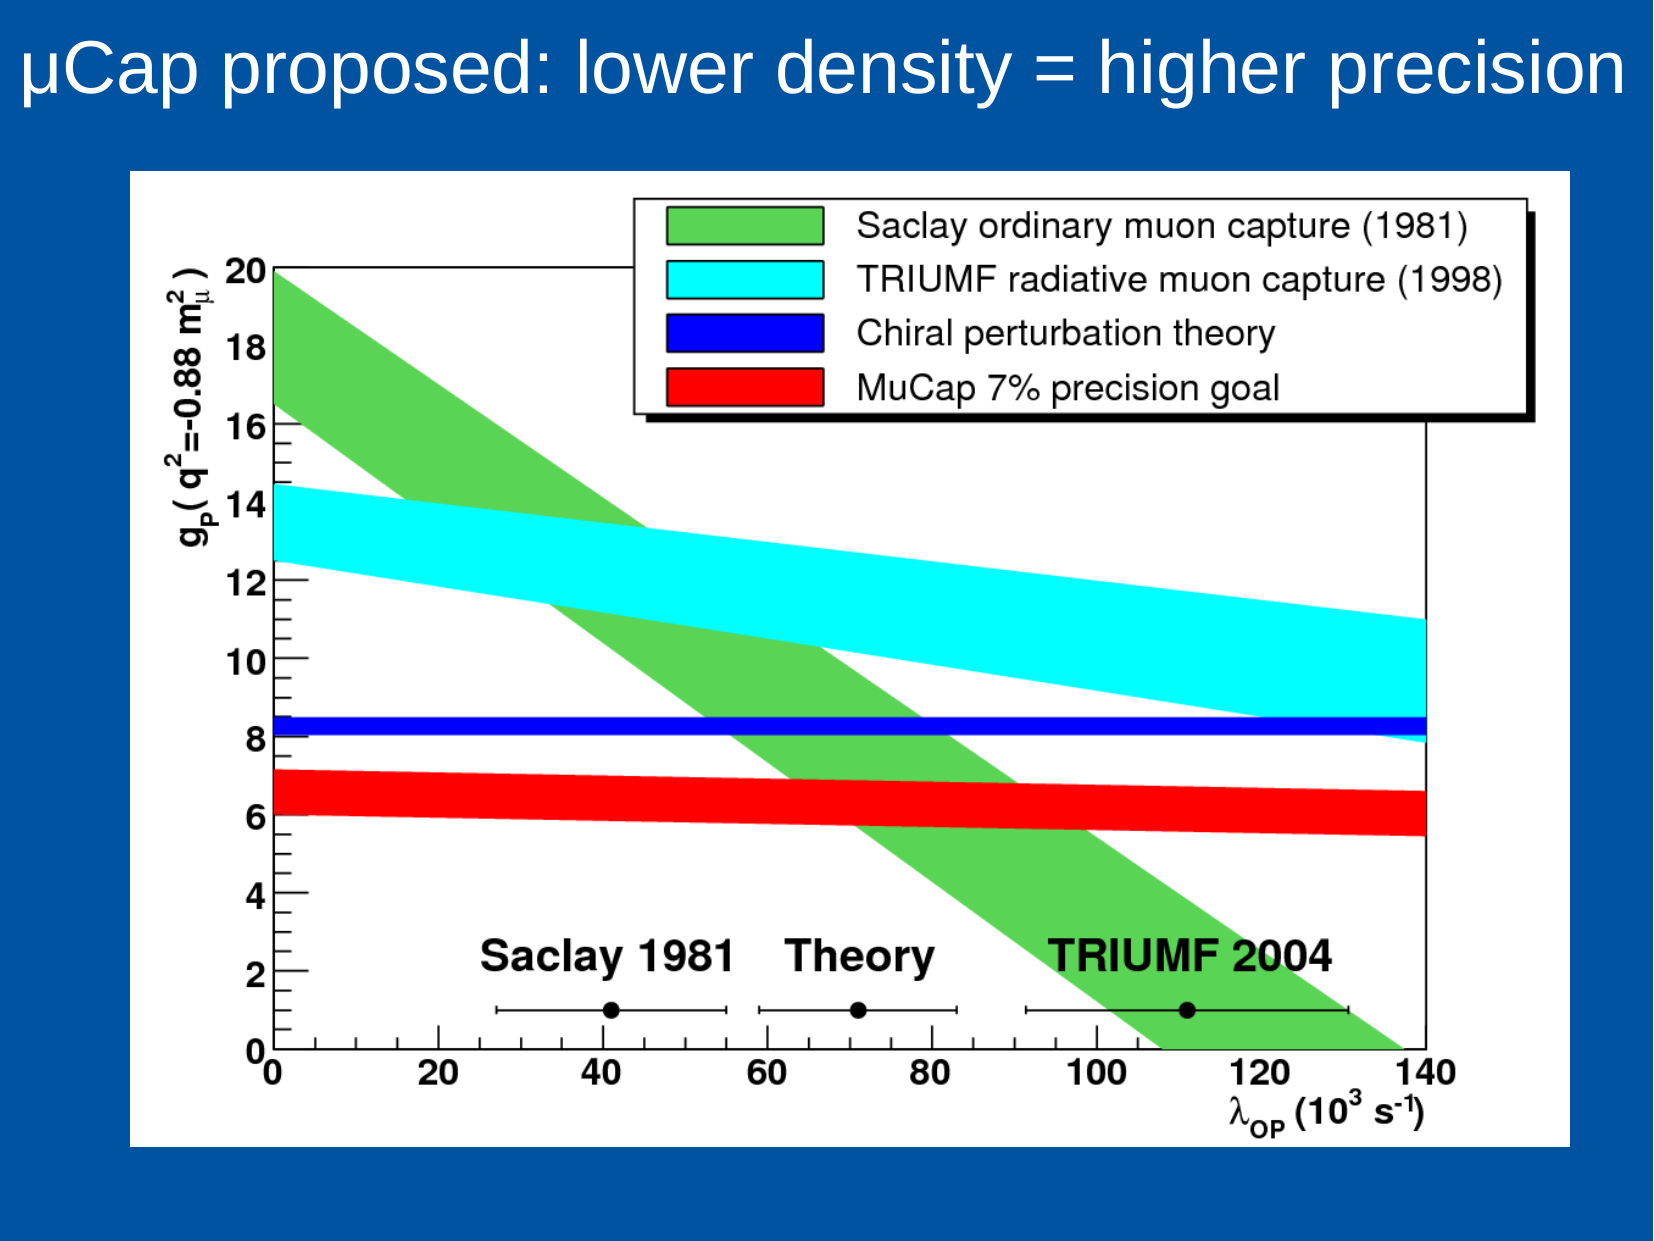

μCap proposed: lower density = higher precision